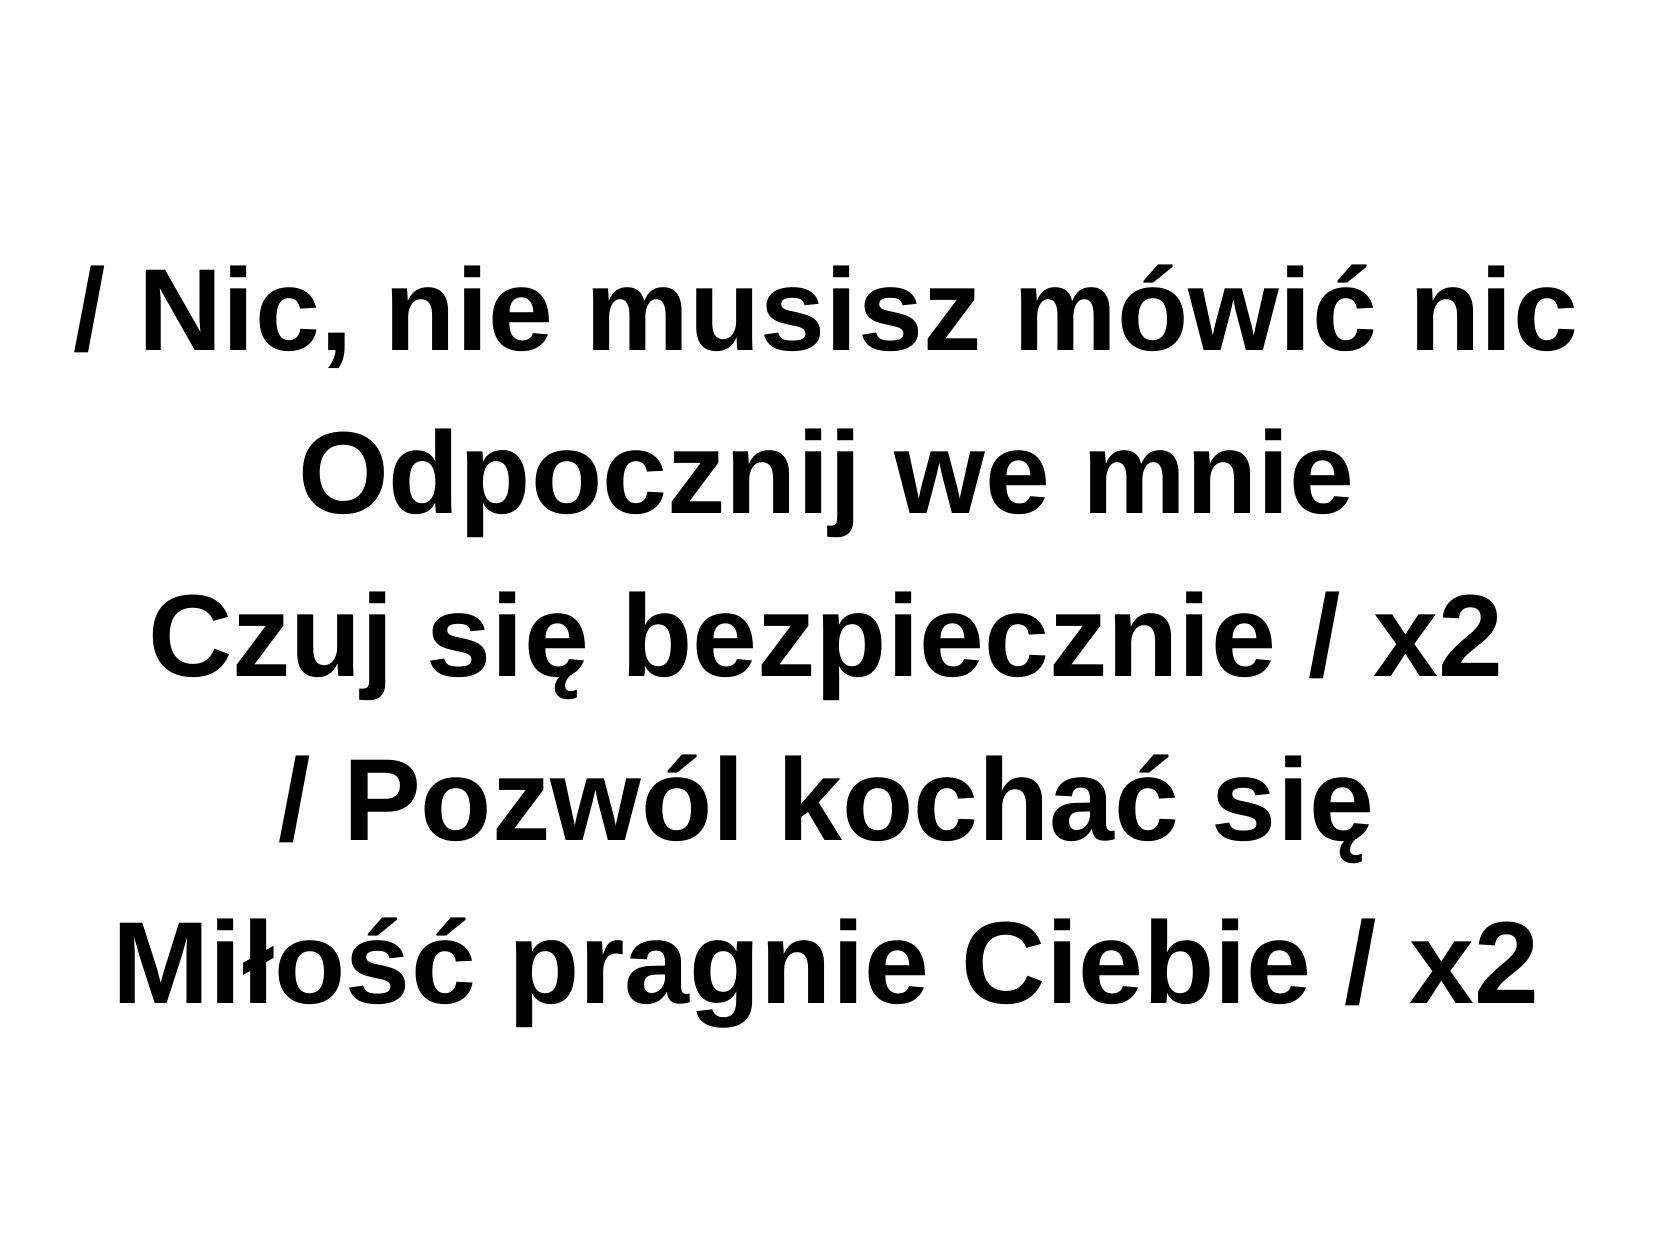

# / Nic, nie musisz mówić nic
Odpocznij we mnie
Czuj się bezpiecznie / x2
/ Pozwól kochać się
Miłość pragnie Ciebie / x2